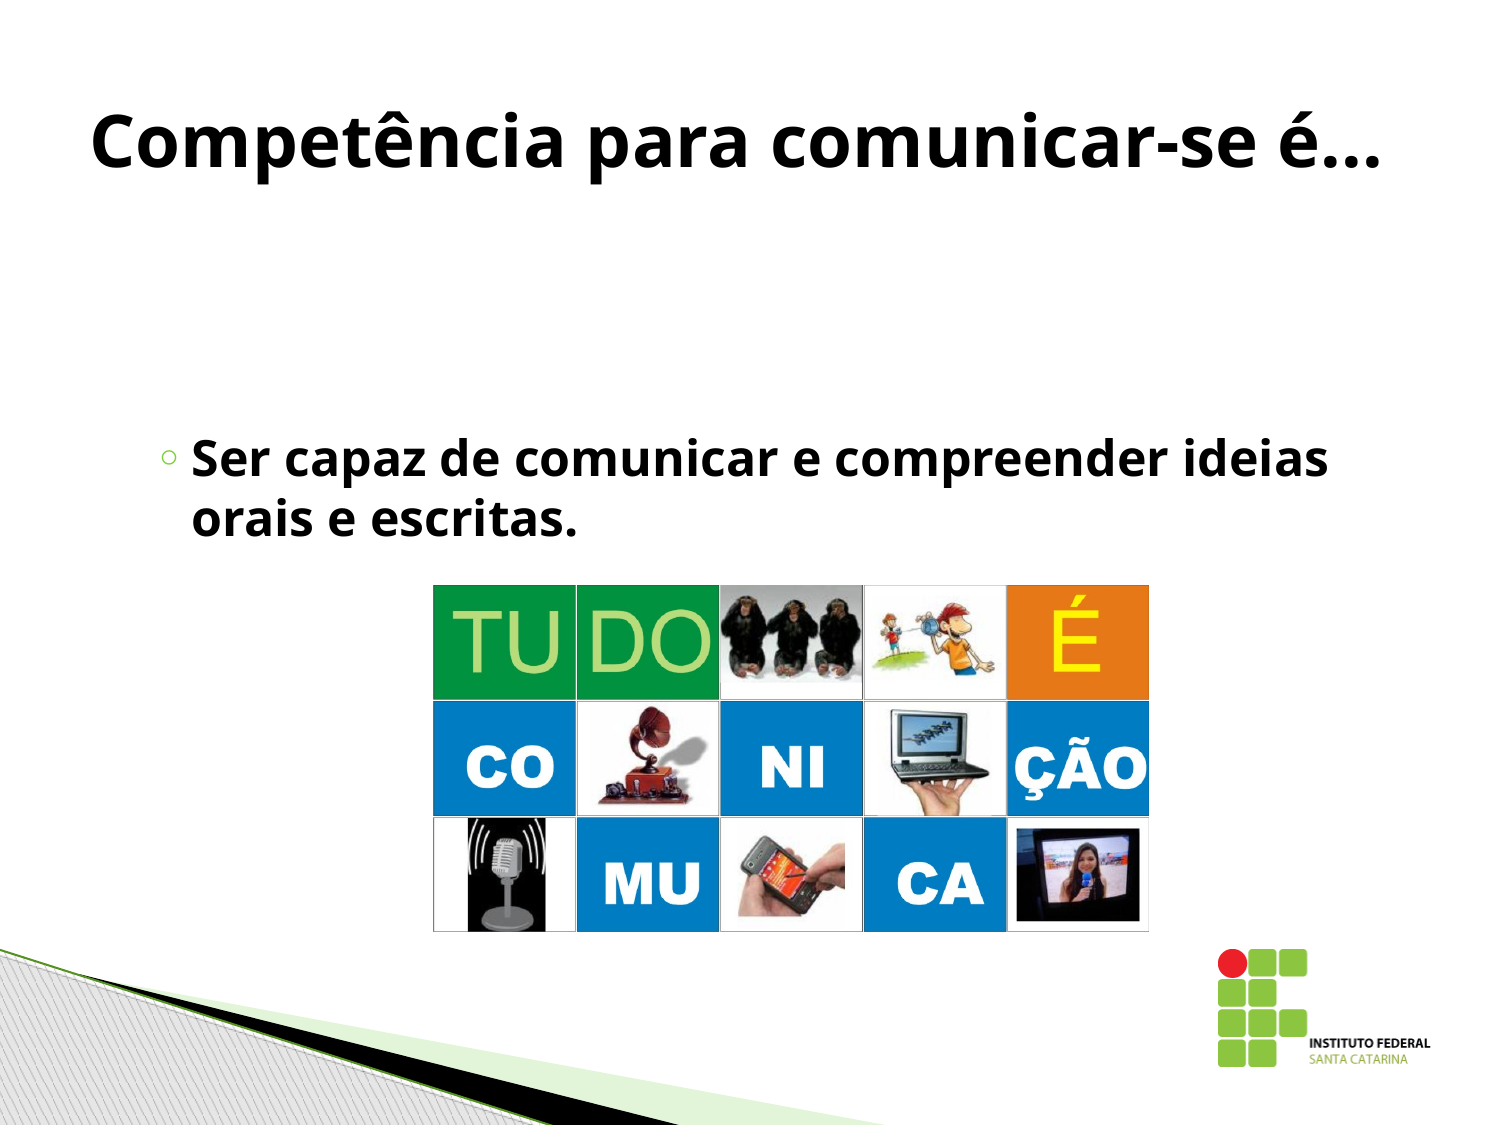

Competência para comunicar-se é...
# Ser capaz de comunicar e compreender ideias orais e escritas.